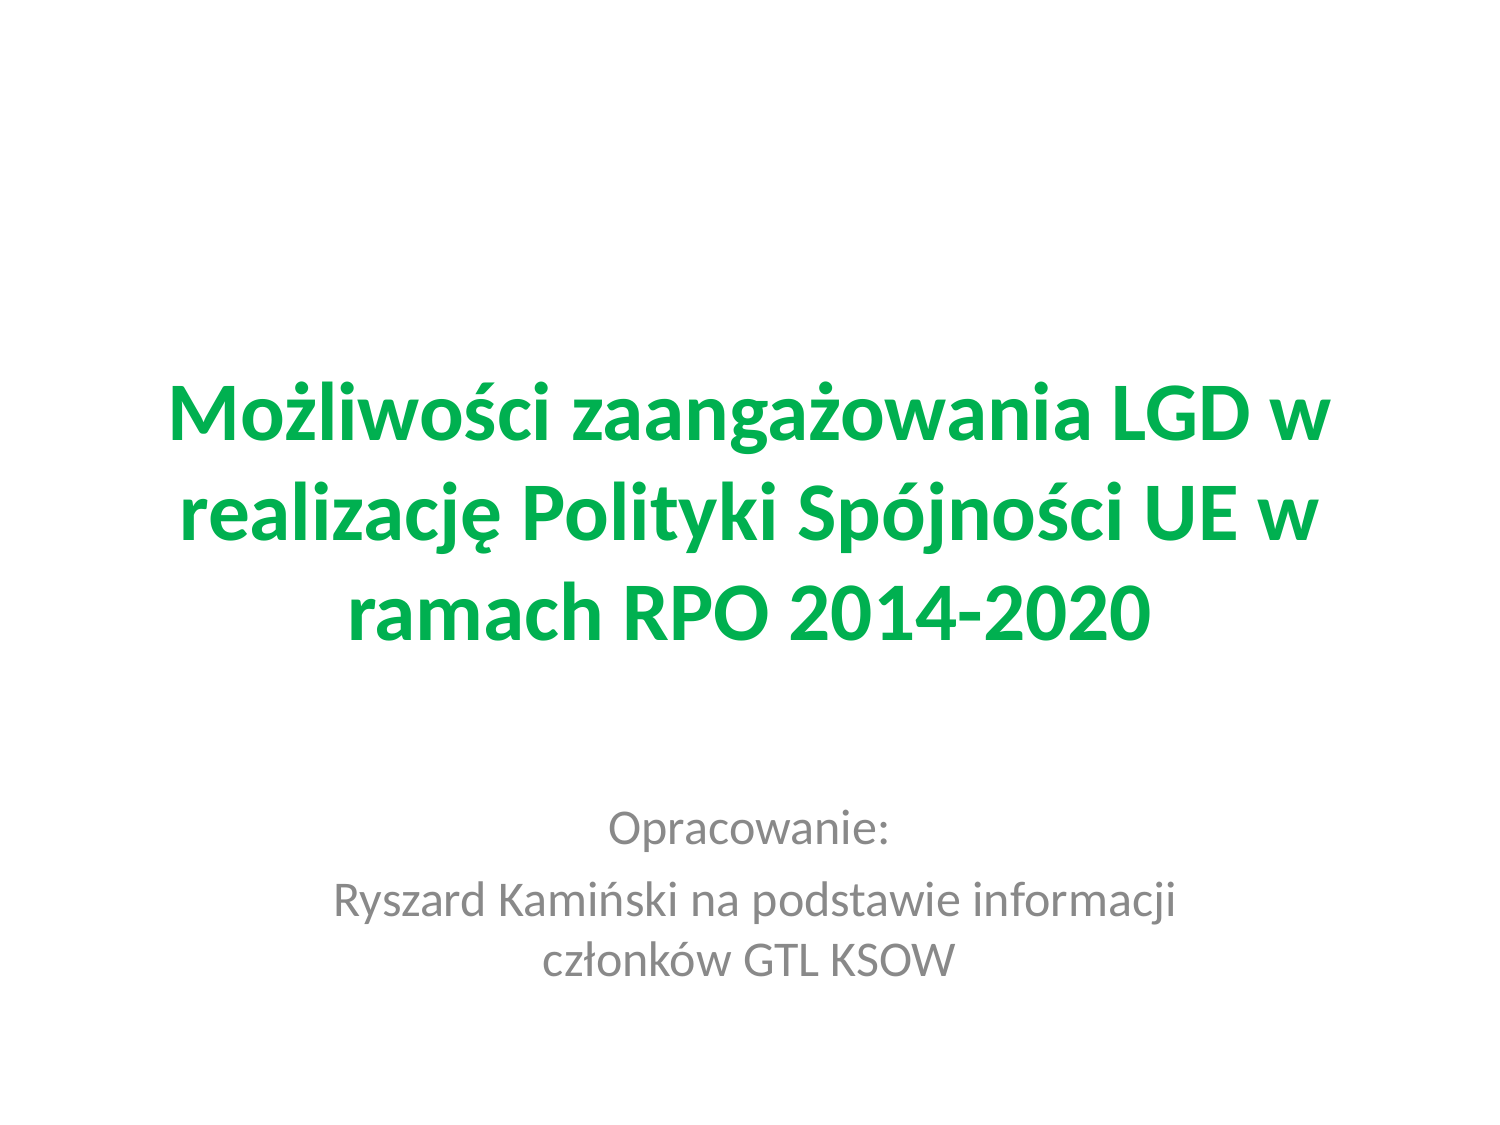

# Możliwości zaangażowania LGD w realizację Polityki Spójności UE w ramach RPO 2014-2020
Opracowanie:
Ryszard Kamiński na podstawie informacji członków GTL KSOW